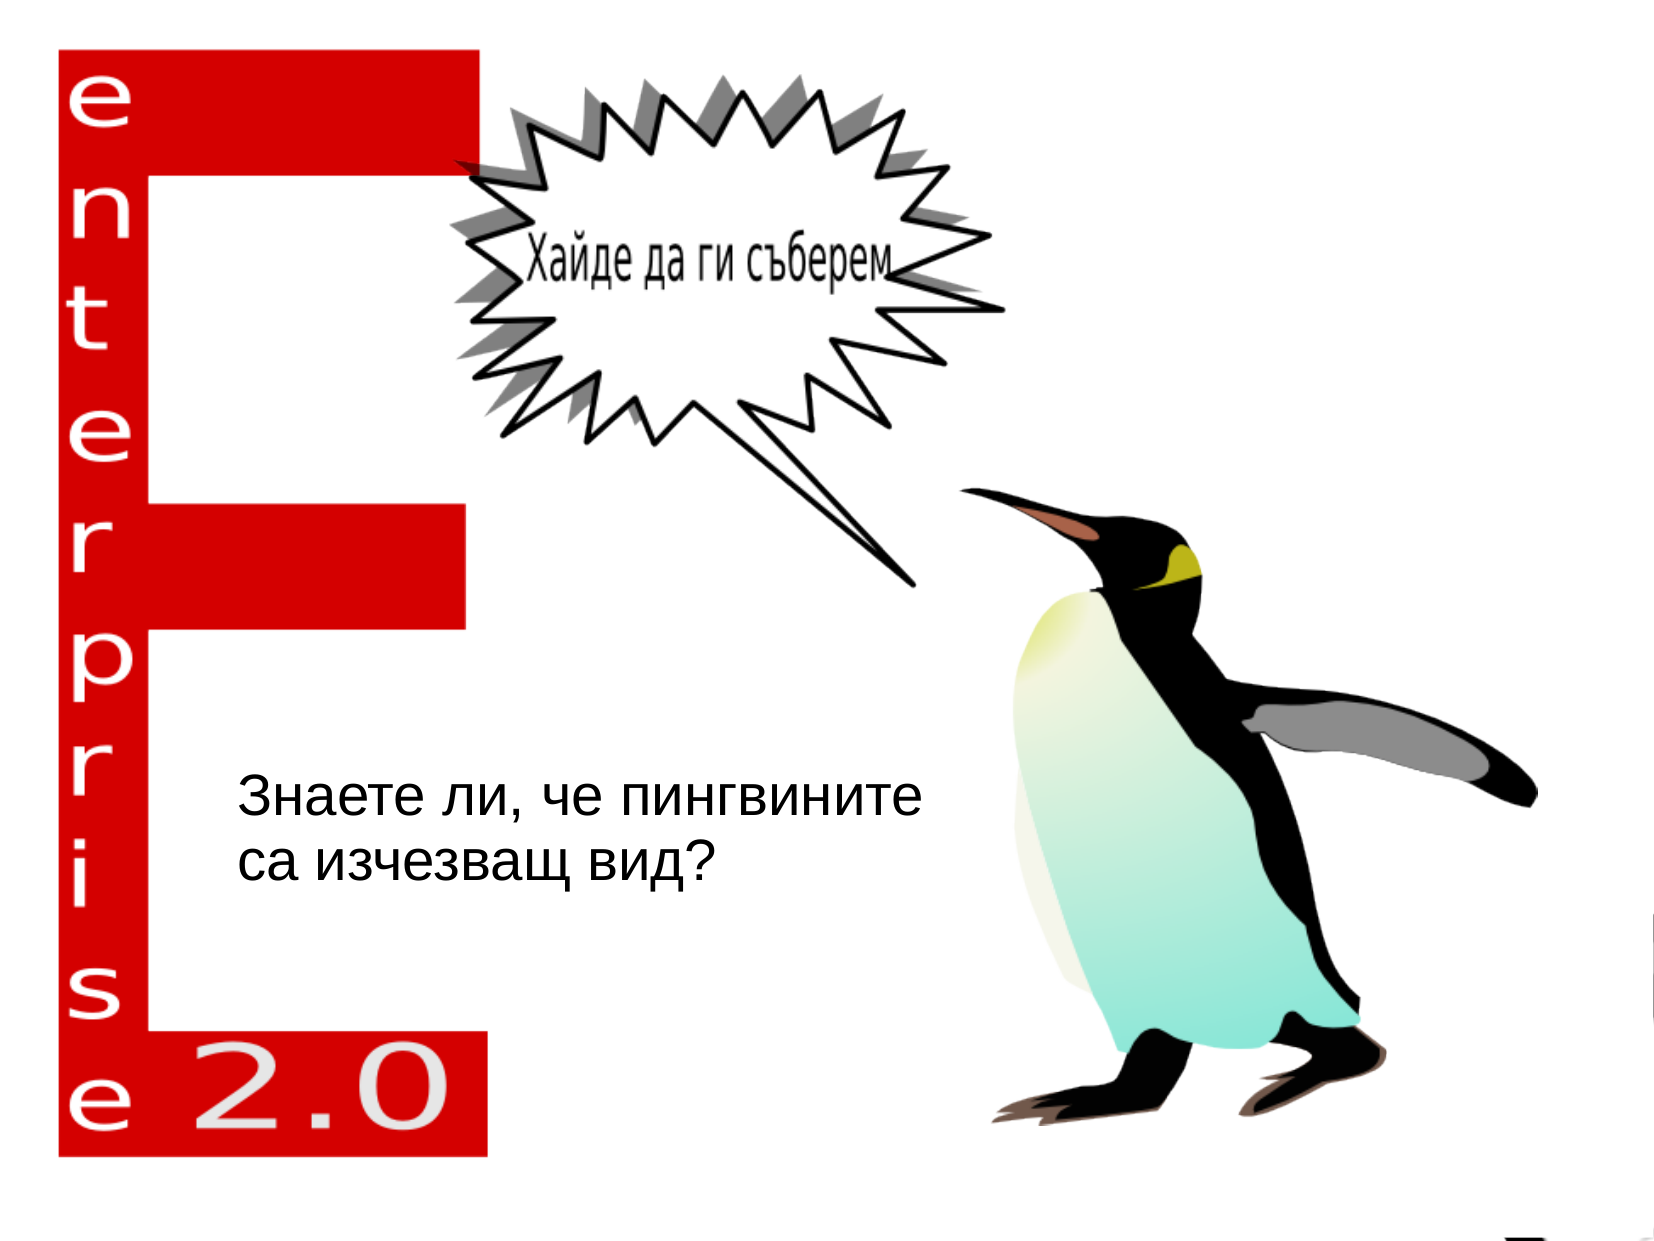

Знаете ли, че пингвините
са изчезващ вид?